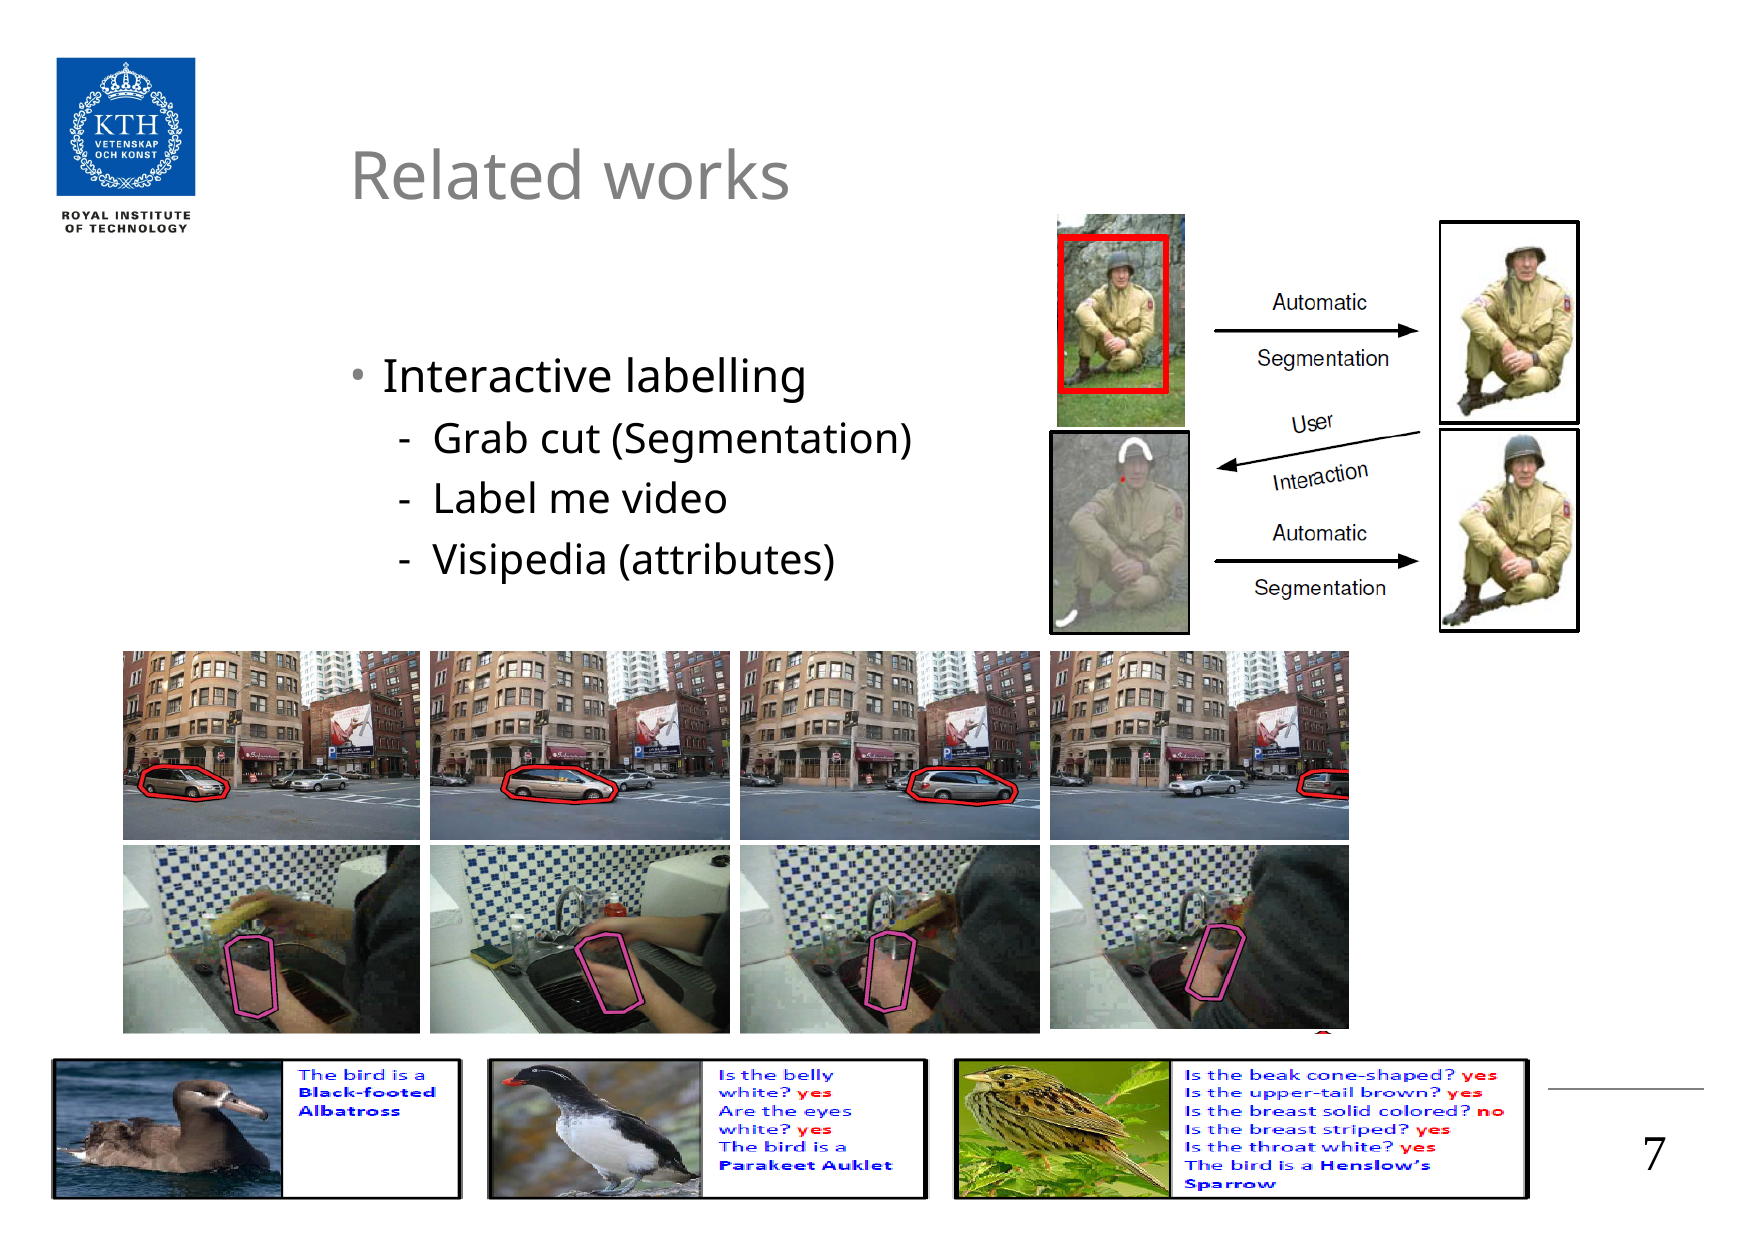

# Related works
Interactive labelling
Grab cut (Segmentation)
Label me video
Visipedia (attributes)
7